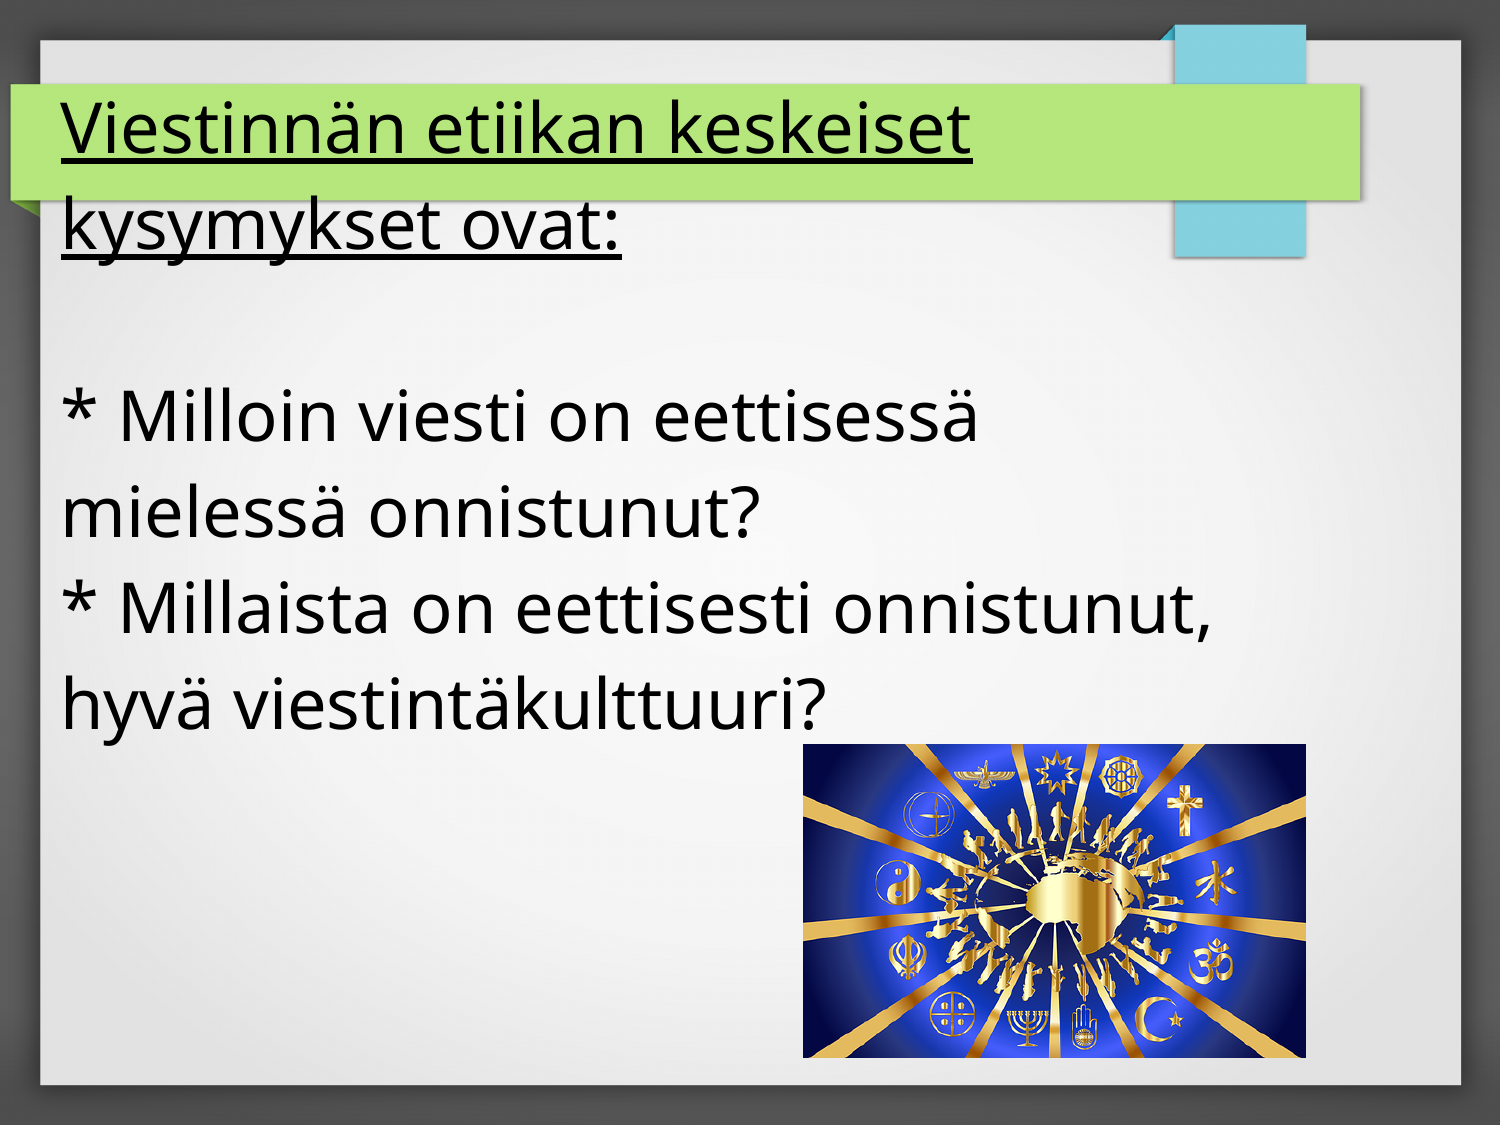

# Viestinnän etiikan keskeiset kysymykset ovat: * Milloin viesti on eettisessä mielessä onnistunut? * Millaista on eettisesti onnistunut, hyvä viestintäkulttuuri?